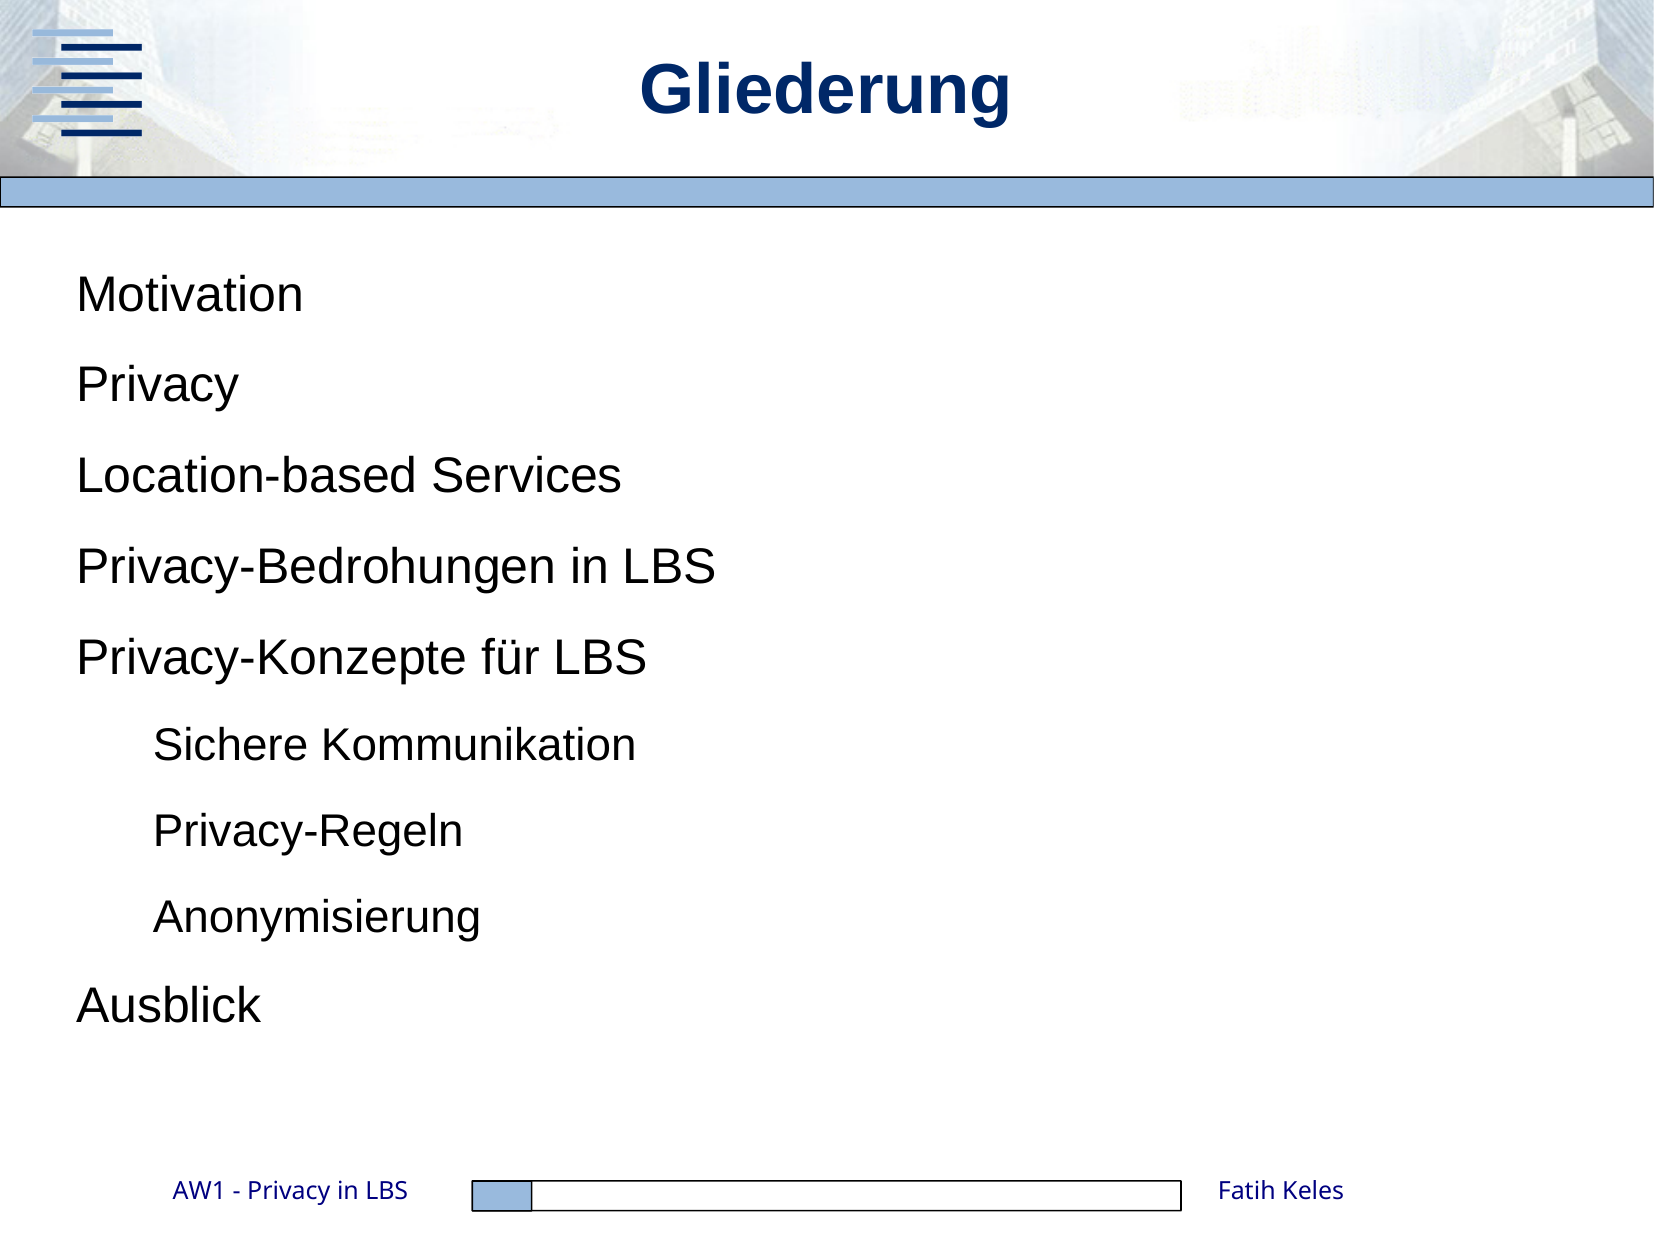

# Gliederung
Motivation
Privacy
Location-based Services
Privacy-Bedrohungen in LBS
Privacy-Konzepte für LBS
Sichere Kommunikation
Privacy-Regeln
Anonymisierung
Ausblick